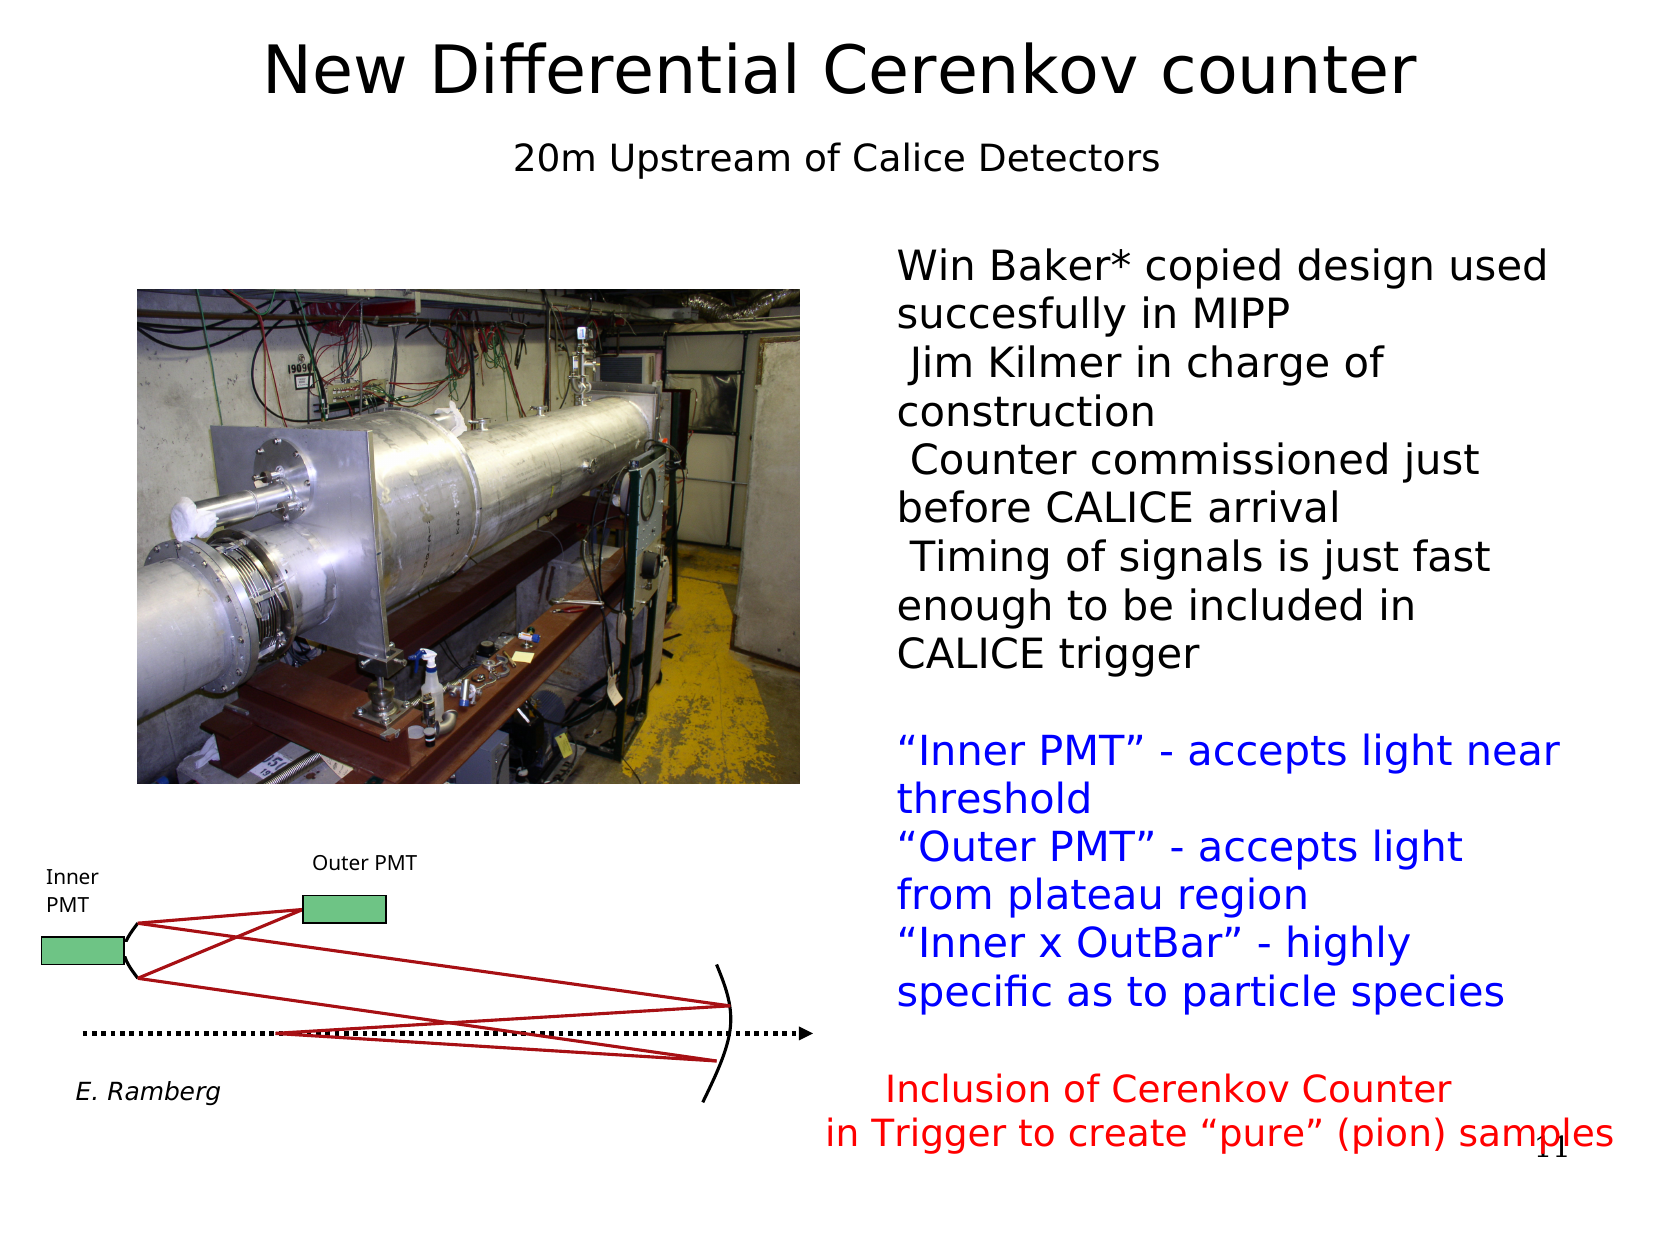

# New Differential Cerenkov counter
20m Upstream of Calice Detectors
Win Baker* copied design used succesfully in MIPP
 Jim Kilmer in charge of construction
 Counter commissioned just before CALICE arrival
 Timing of signals is just fast enough to be included in CALICE trigger
“Inner PMT” - accepts light near threshold
“Outer PMT” - accepts light from plateau region
“Inner x OutBar” - highly specific as to particle species
* Best Wishes!
Outer PMT
Inner
PMT
 Inclusion of Cerenkov Counter
in Trigger to create “pure” (pion) samples
E. Ramberg
11